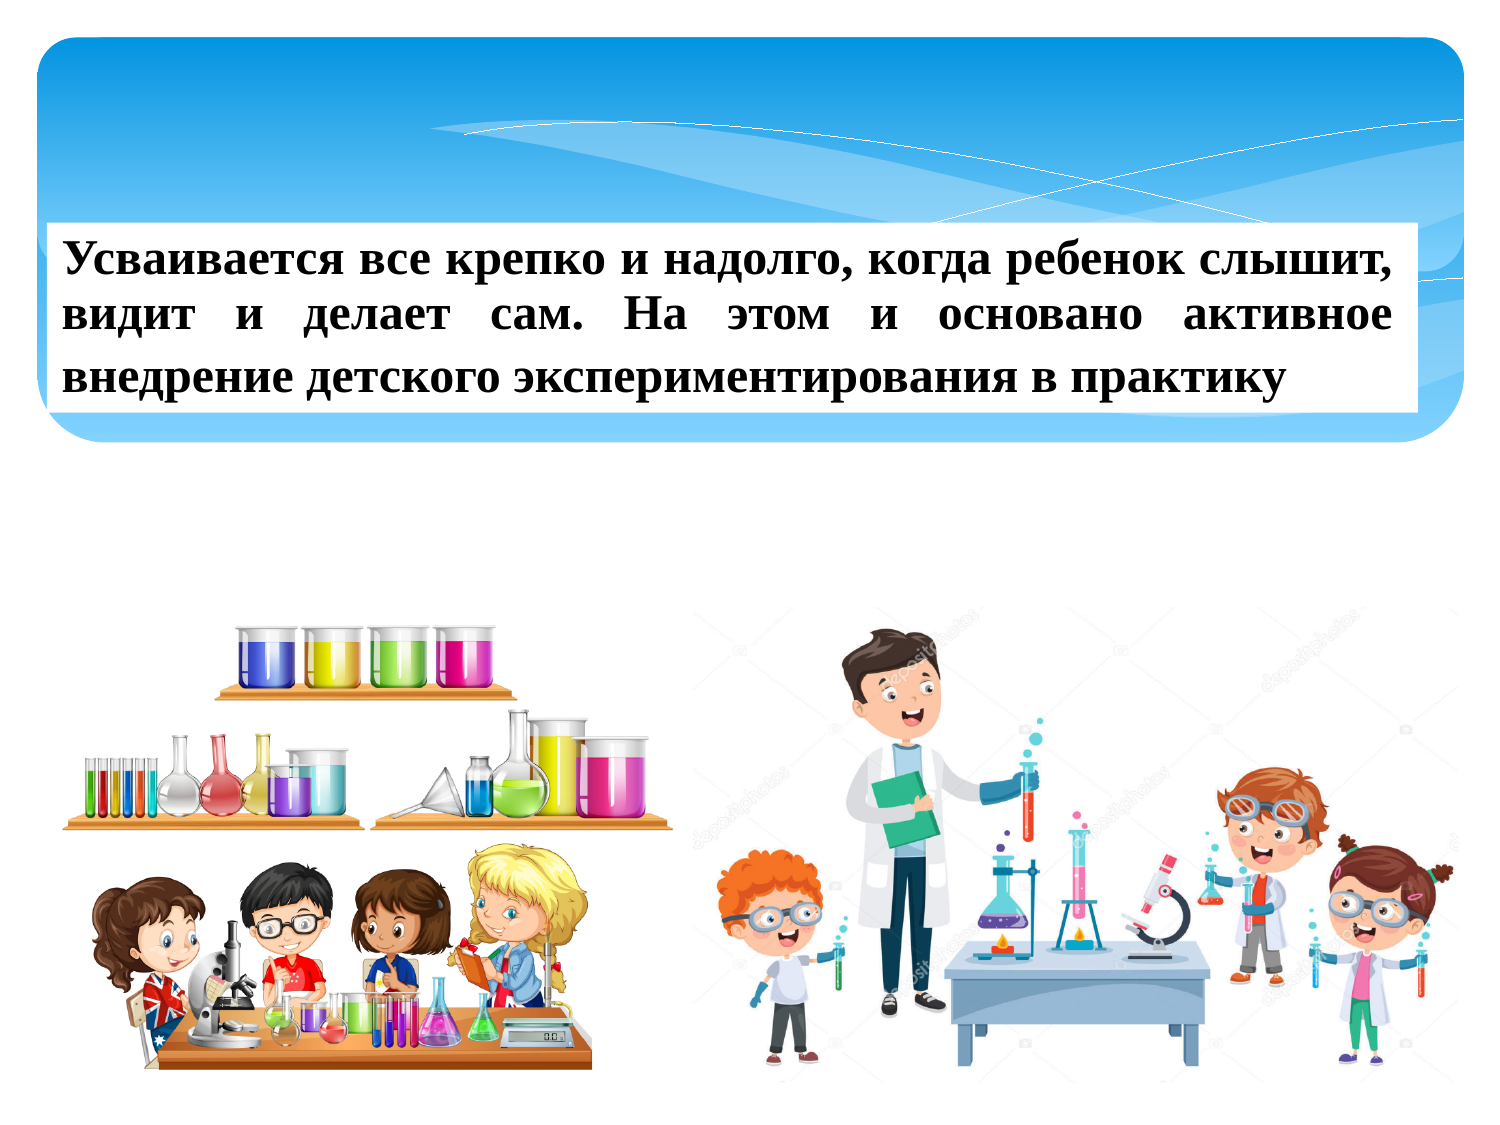

Усваивается все крепко и надолго, когда ребенок слышит, видит и делает сам. На этом и основано активное внедрение детского экспериментирования в практику